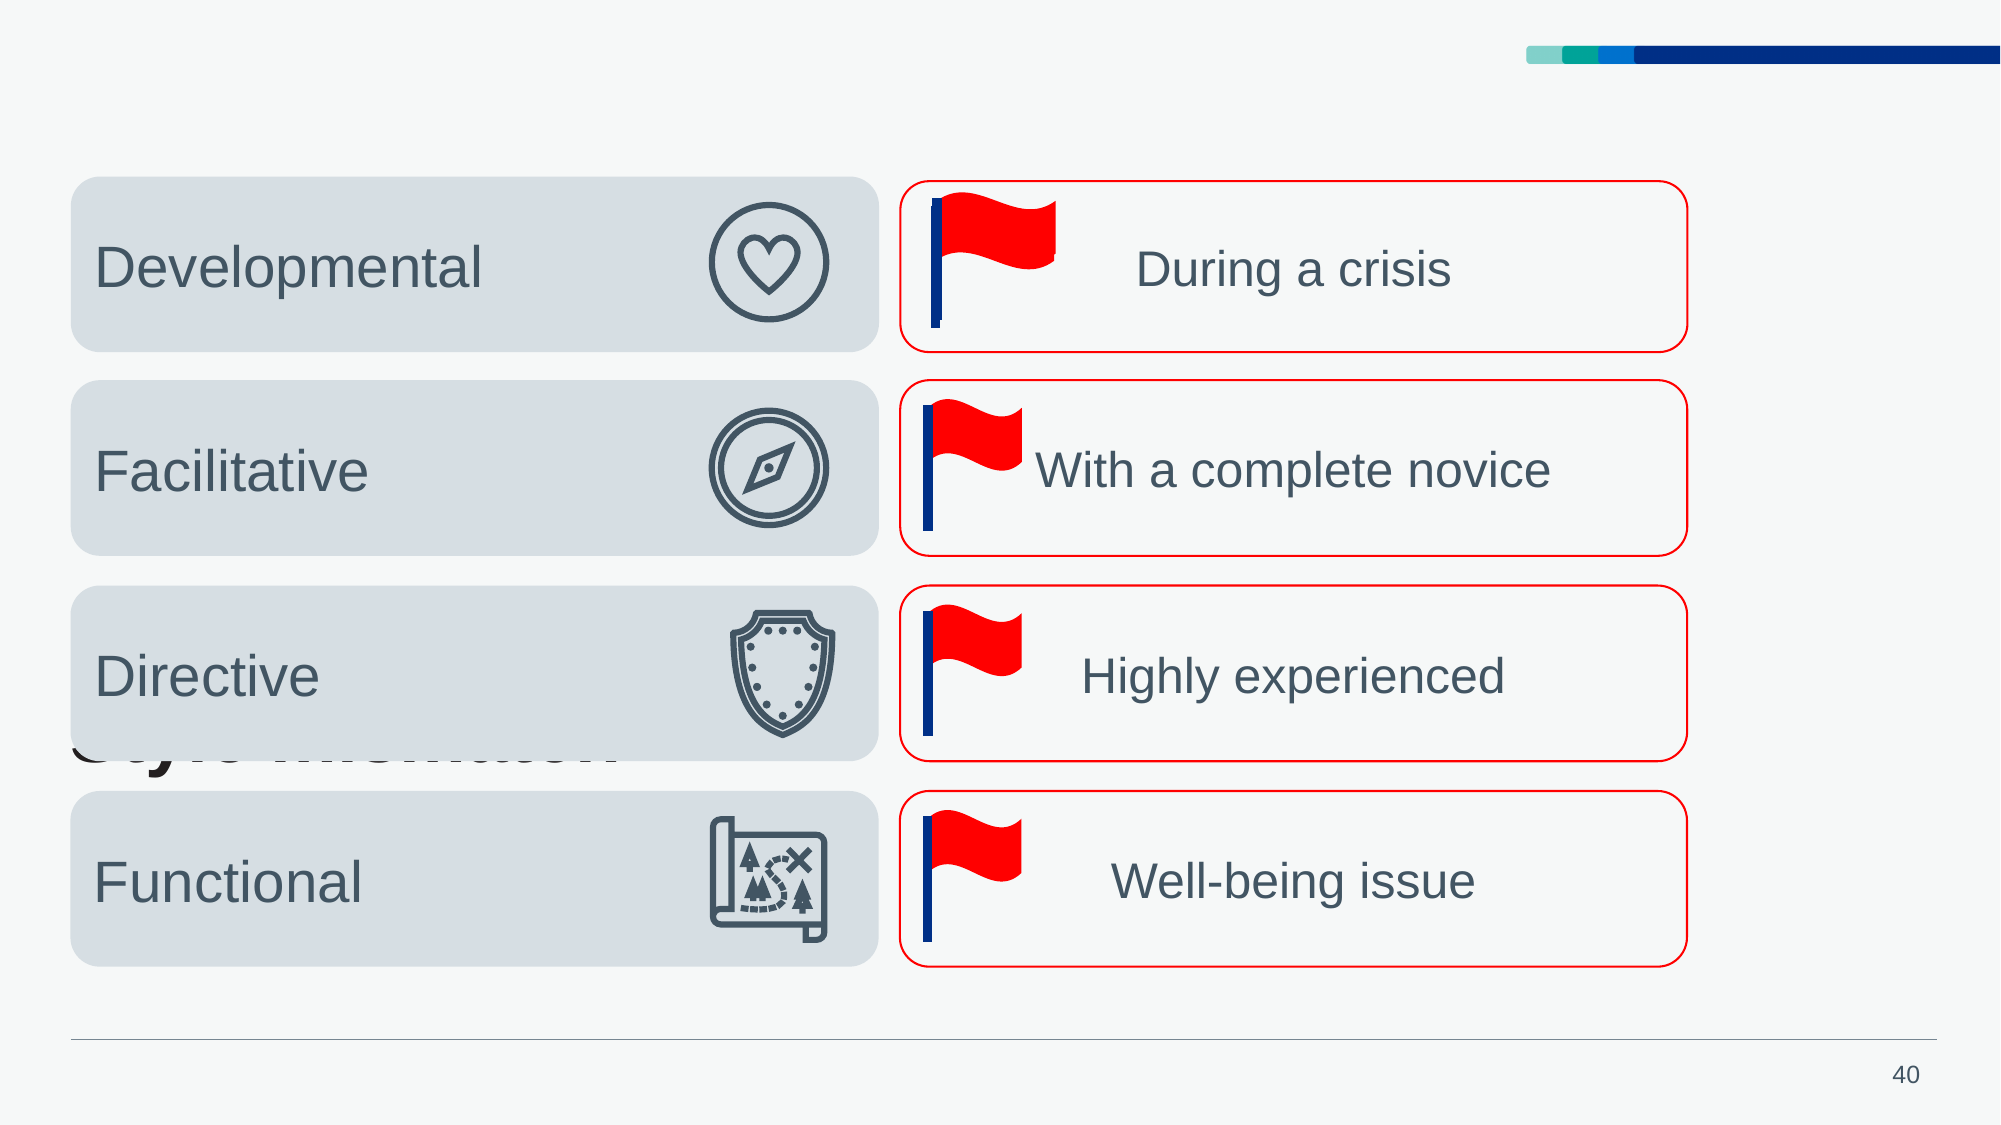

Developmental
During a crisis
Facilitative
With a complete novice
# Style mismatch
Directive
Highly experienced
Functional
Well-being issue